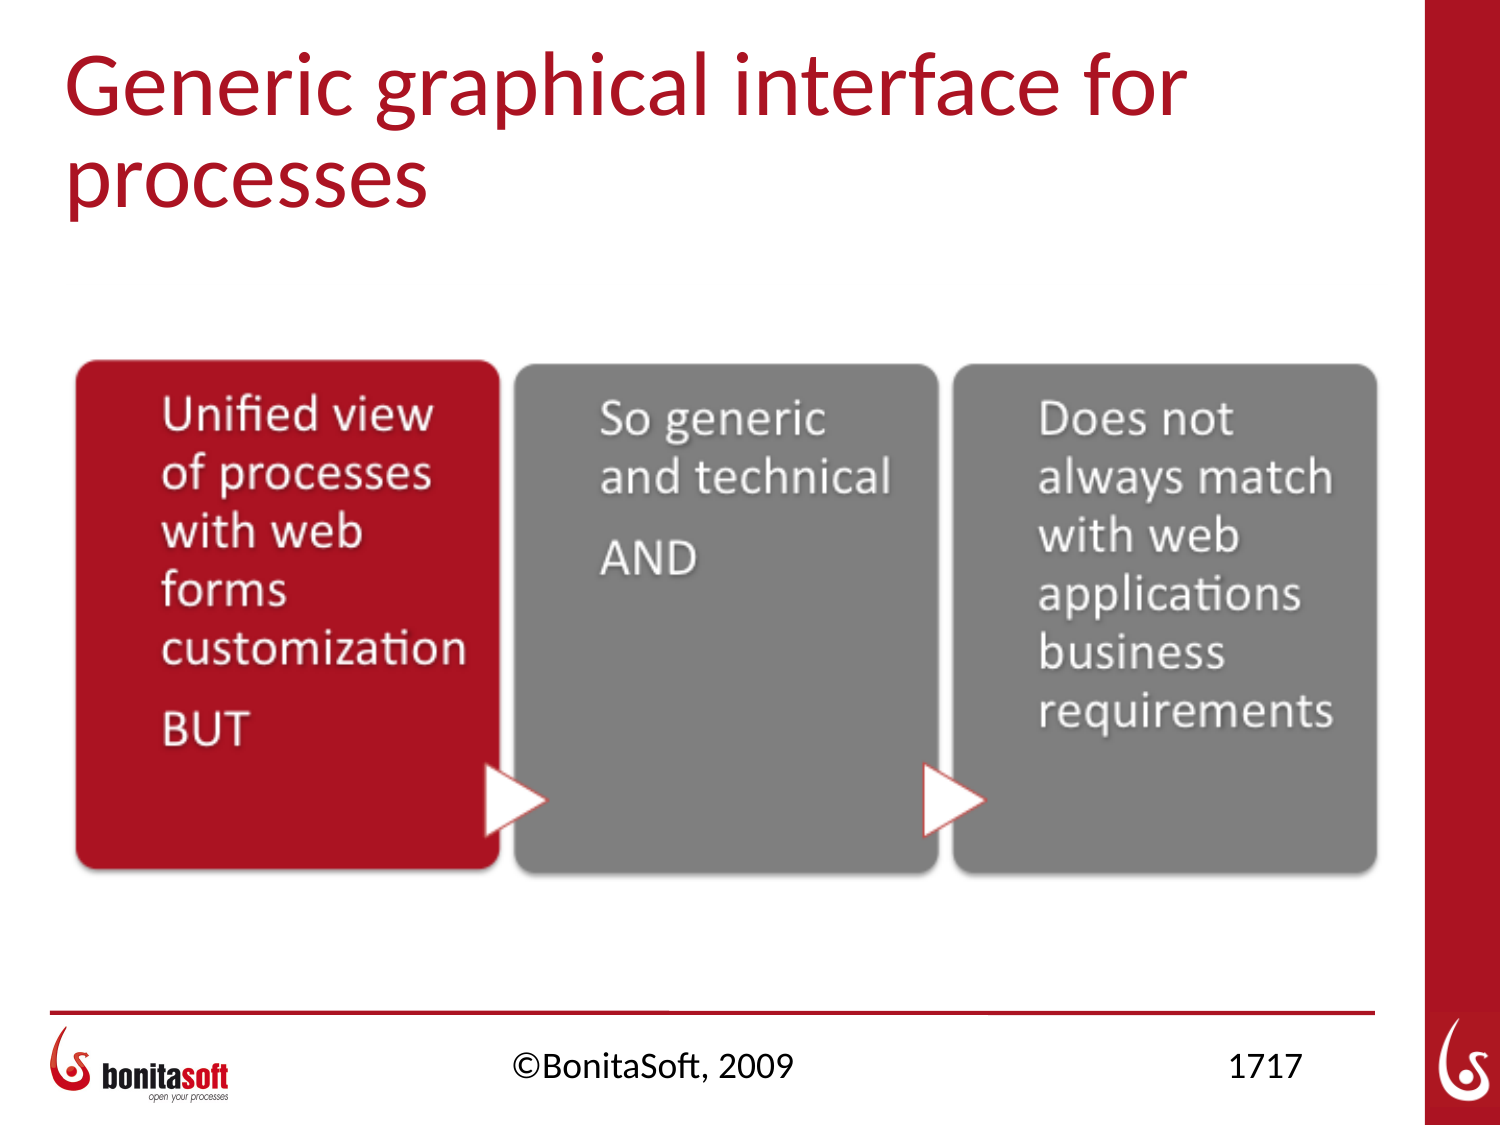

# Generic graphical interface for processes
<footer>©BonitaSoft, 2009